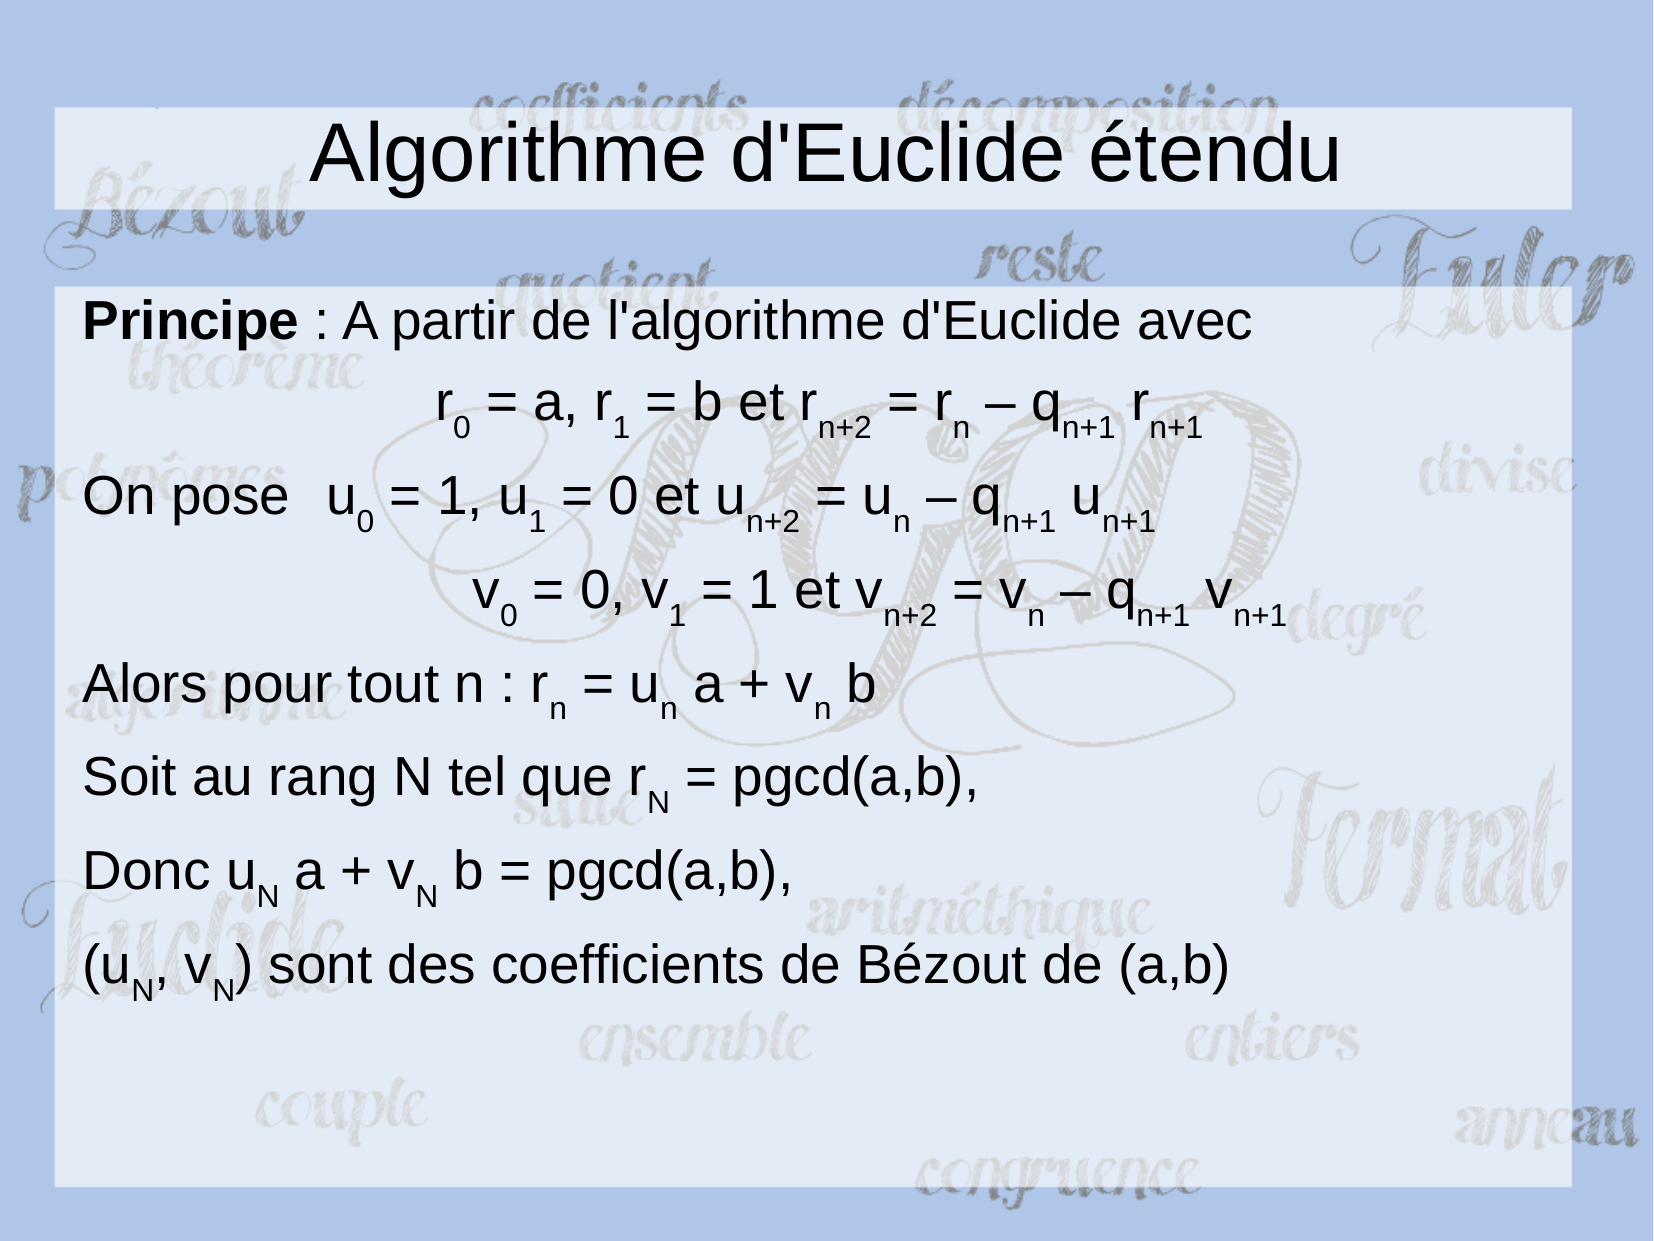

# Algorithme d'Euclide étendu
Principe : A partir de l'algorithme d'Euclide avec
r0 = a, r1 = b et rn+2 = rn – qn+1 rn+1
On pose 	u0 = 1, u1 = 0 et un+2 = un – qn+1 un+1
 		 				 		v0 = 0, v1 = 1 et vn+2 = vn – qn+1 vn+1
Alors pour tout n : rn = un a + vn b
Soit au rang N tel que rN = pgcd(a,b),
Donc uN a + vN b = pgcd(a,b),
(uN, vN) sont des coefficients de Bézout de (a,b)